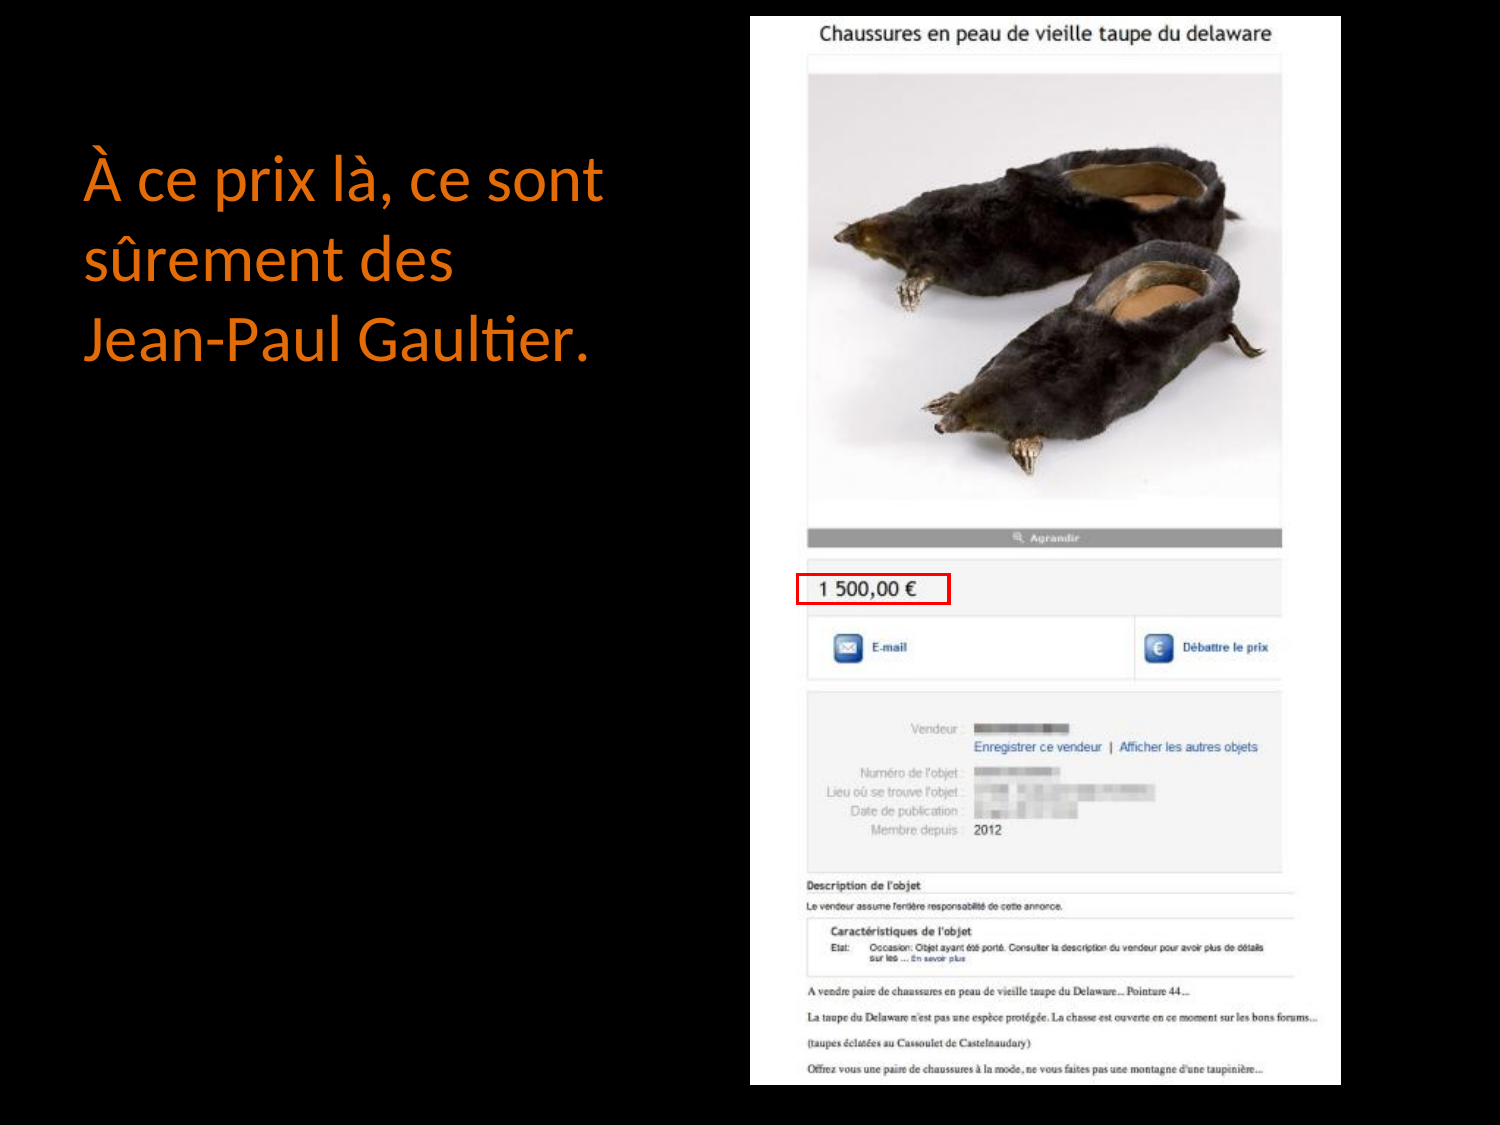

#
À ce prix là, ce sont sûrement des Jean-Paul Gaultier.